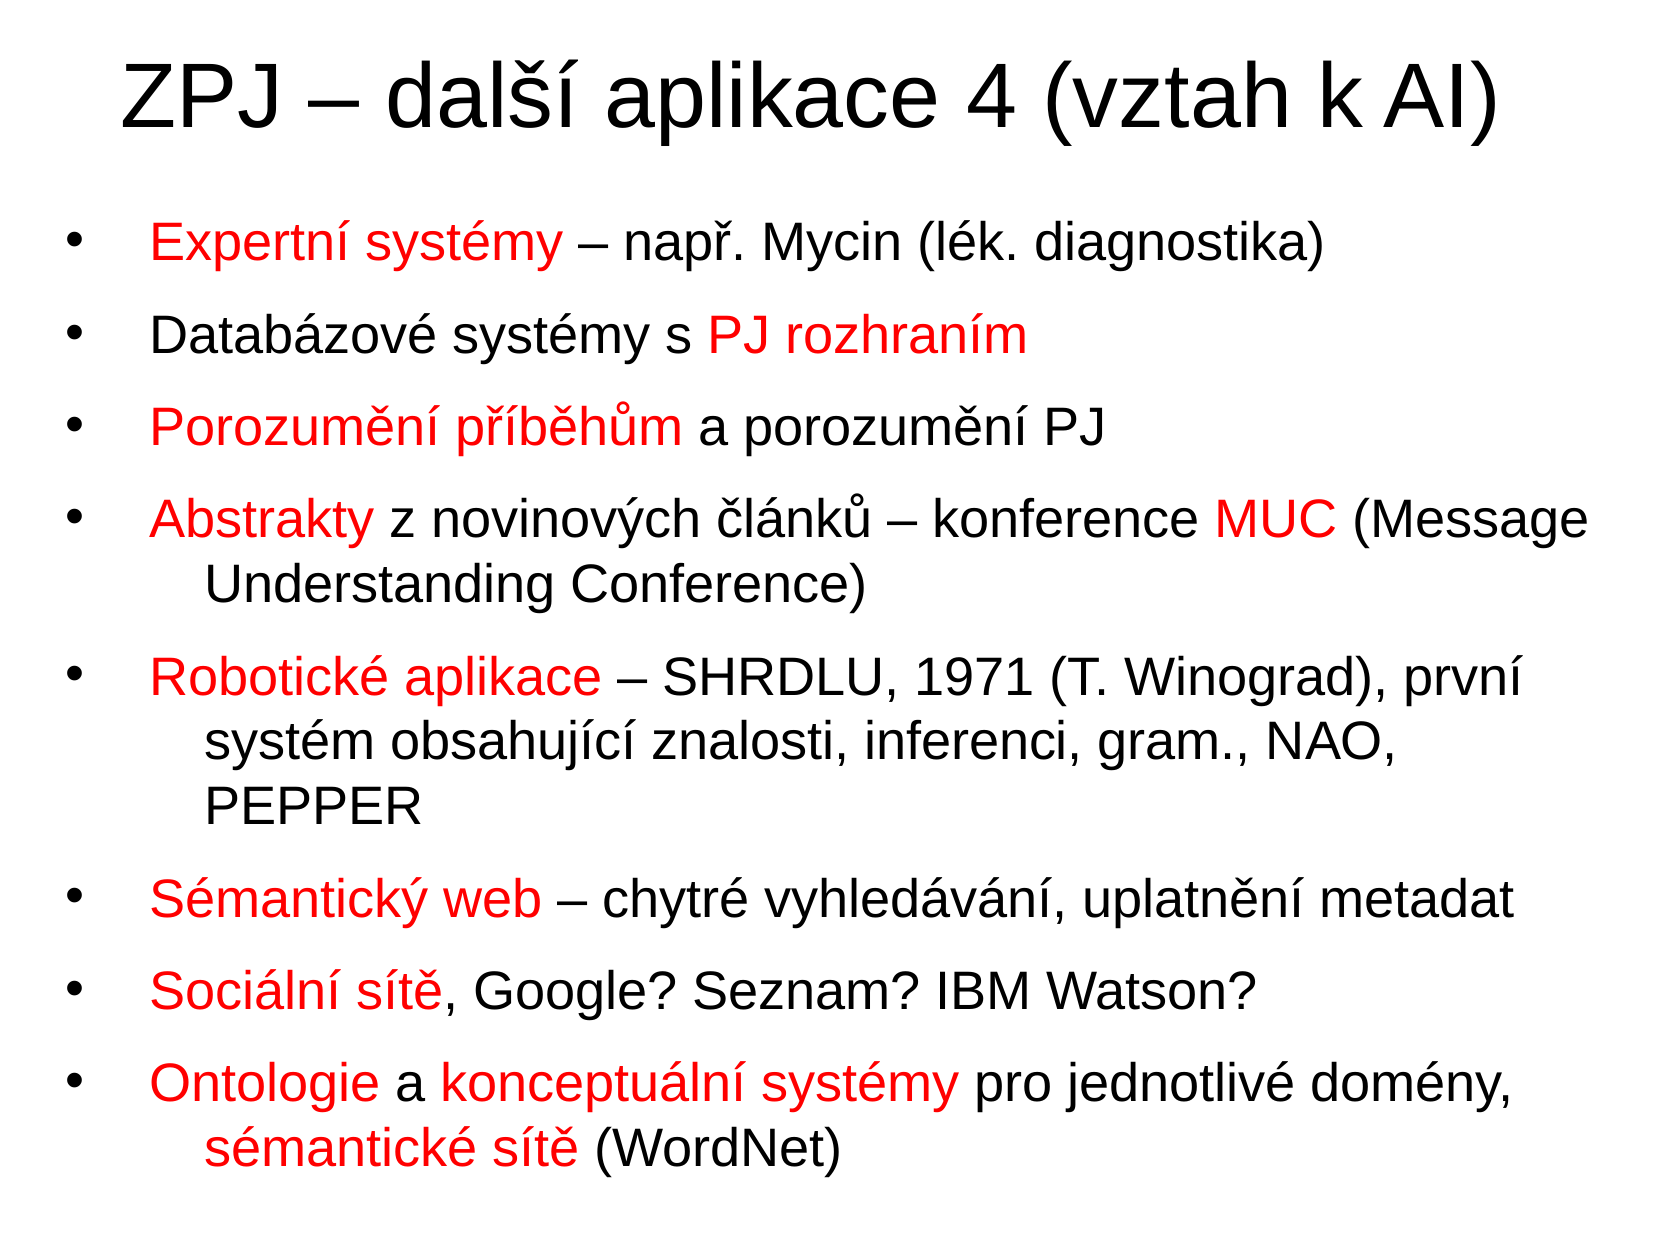

# ZPJ – další aplikace 4 (vztah k AI)
 Expertní systémy – např. Mycin (lék. diagnostika)
 Databázové systémy s PJ rozhraním
 Porozumění příběhům a porozumění PJ
 Abstrakty z novinových článků – konference MUC (Message Understanding Conference)
 Robotické aplikace – SHRDLU, 1971 (T. Winograd), první systém obsahující znalosti, inferenci, gram., NAO, PEPPER
 Sémantický web – chytré vyhledávání, uplatnění metadat
 Sociální sítě, Google? Seznam? IBM Watson?
 Ontologie a konceptuální systémy pro jednotlivé domény, sémantické sítě (WordNet)